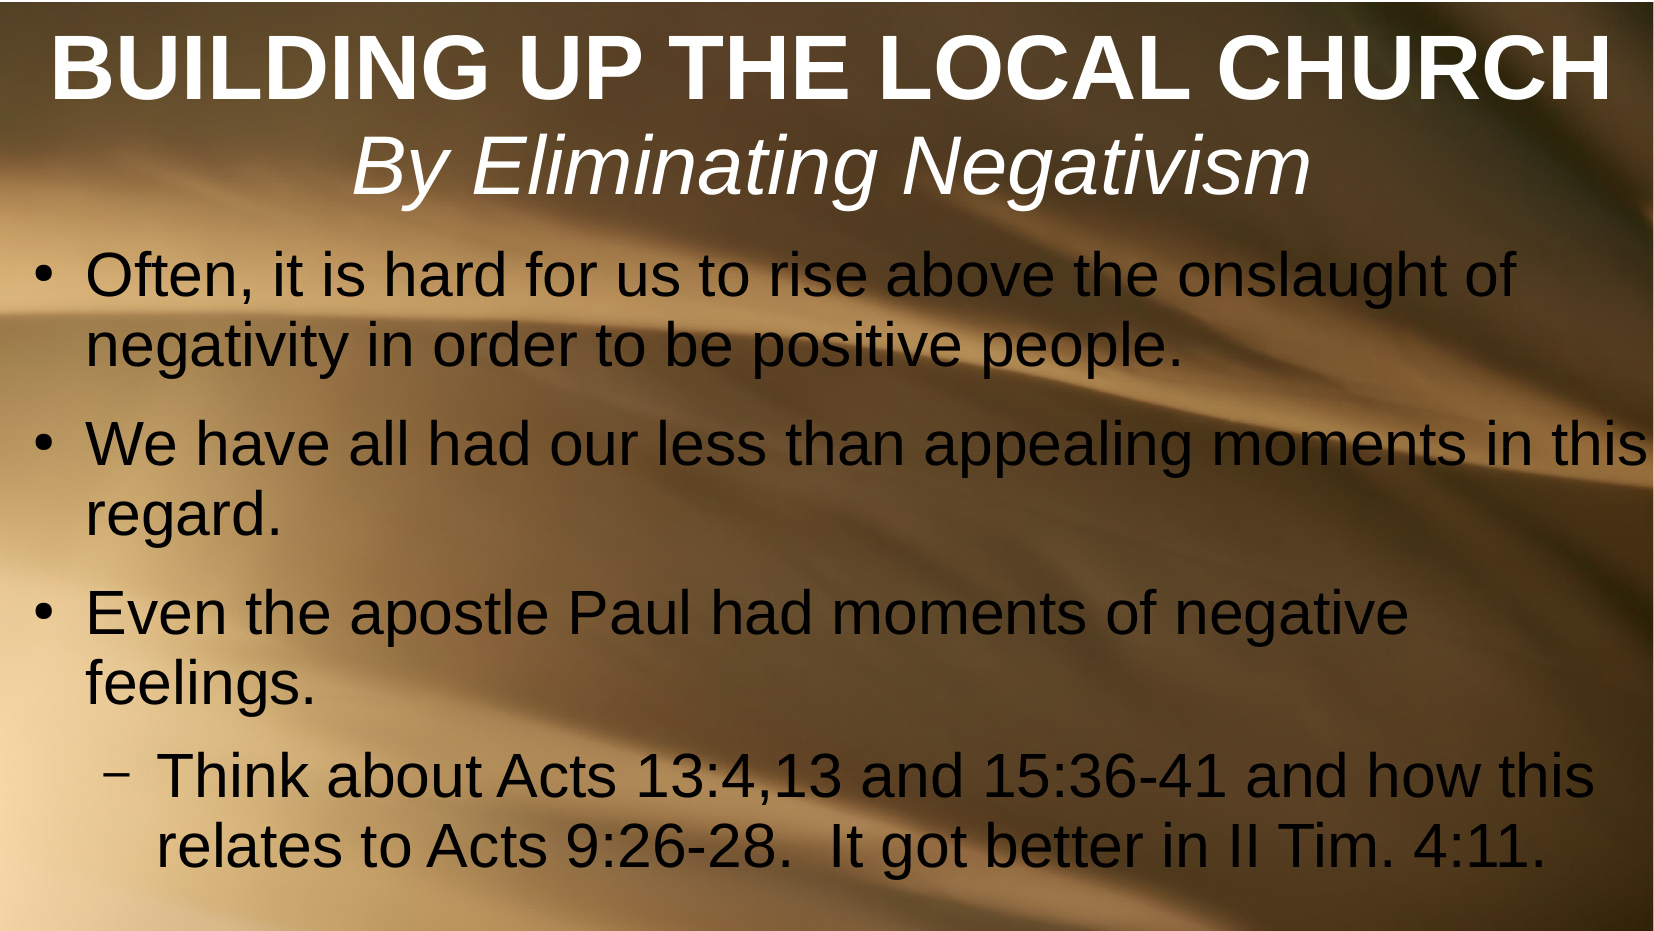

# BUILDING UP THE LOCAL CHURCH By Eliminating Negativism
Often, it is hard for us to rise above the onslaught of negativity in order to be positive people.
We have all had our less than appealing moments in this regard.
Even the apostle Paul had moments of negative feelings.
Think about Acts 13:4,13 and 15:36-41 and how this relates to Acts 9:26-28. It got better in II Tim. 4:11.